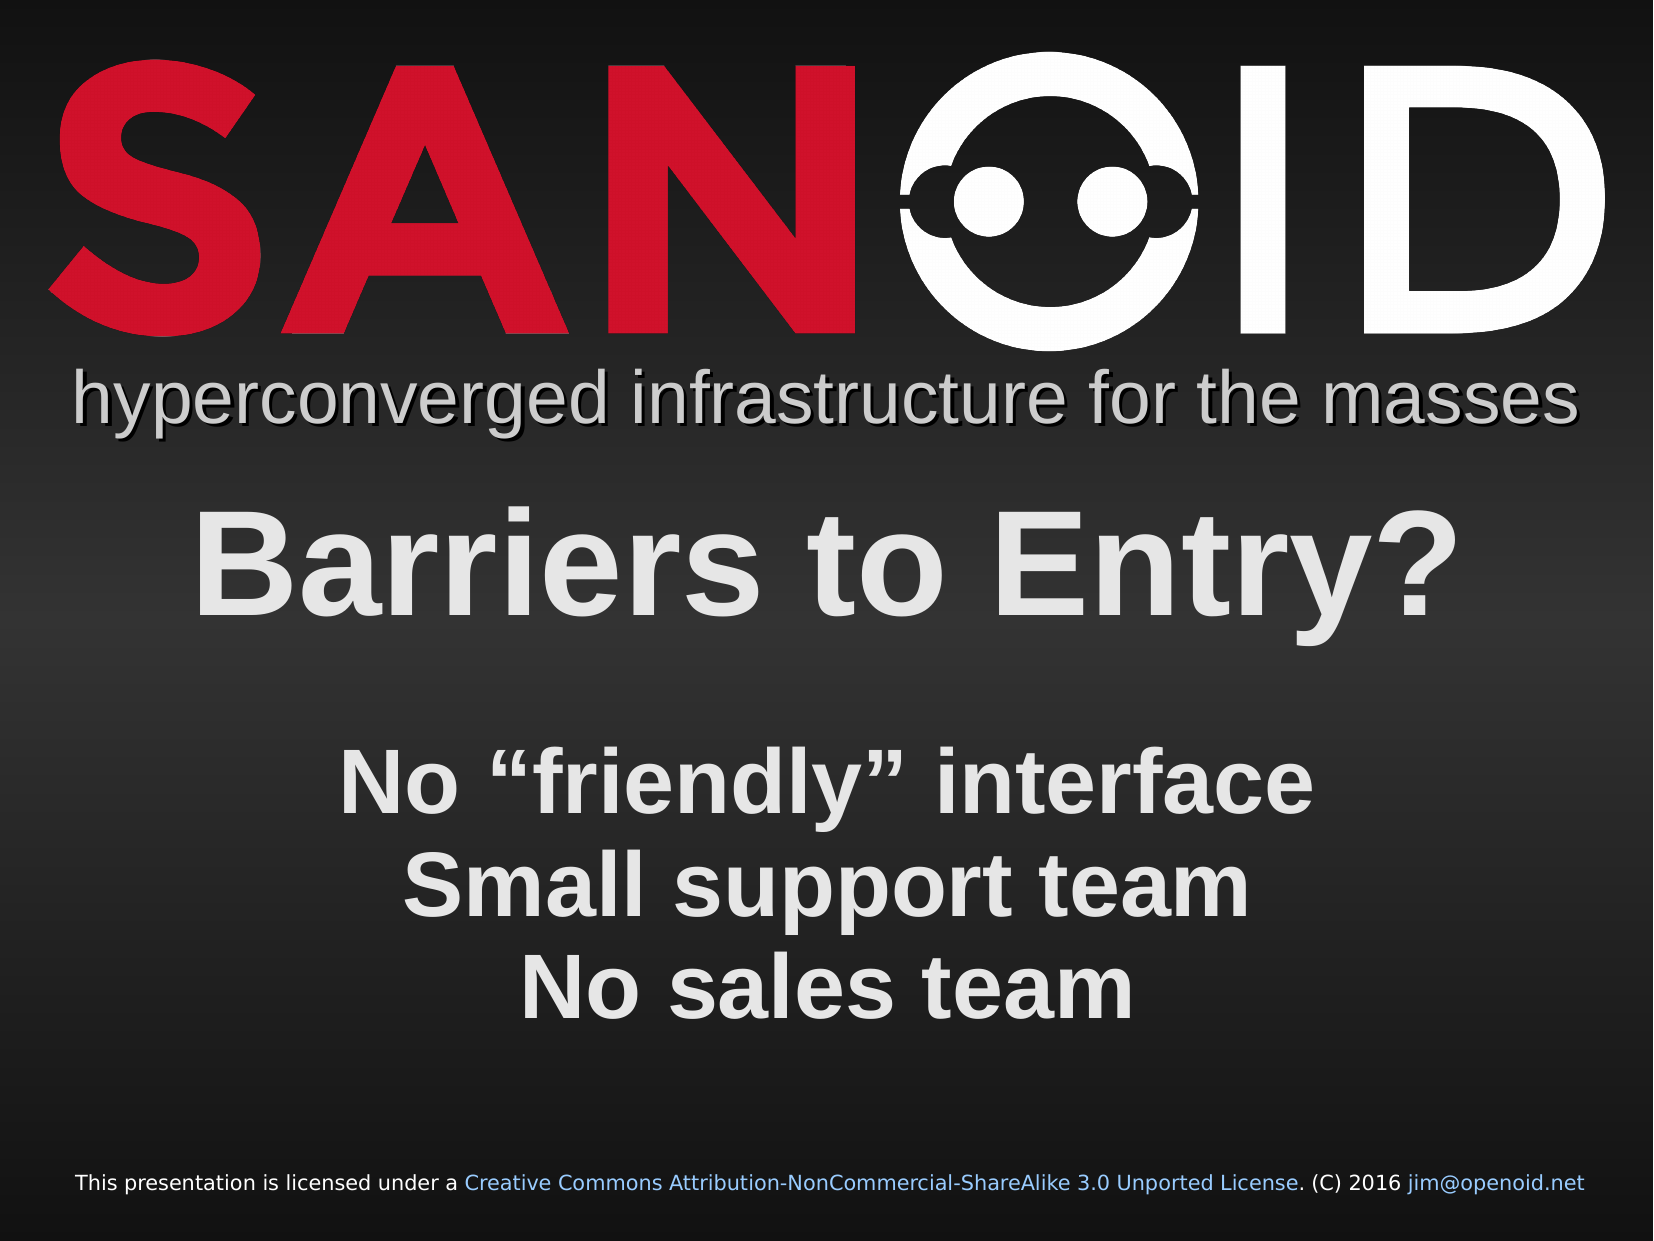

Barriers to Entry?
hyperconverged infrastructure for the masses
No “friendly” interface
Small support team
No sales team
# This presentation is licensed under a Creative Commons Attribution-NonCommercial-ShareAlike 3.0 Unported License. (C) 2016 jim@openoid.net